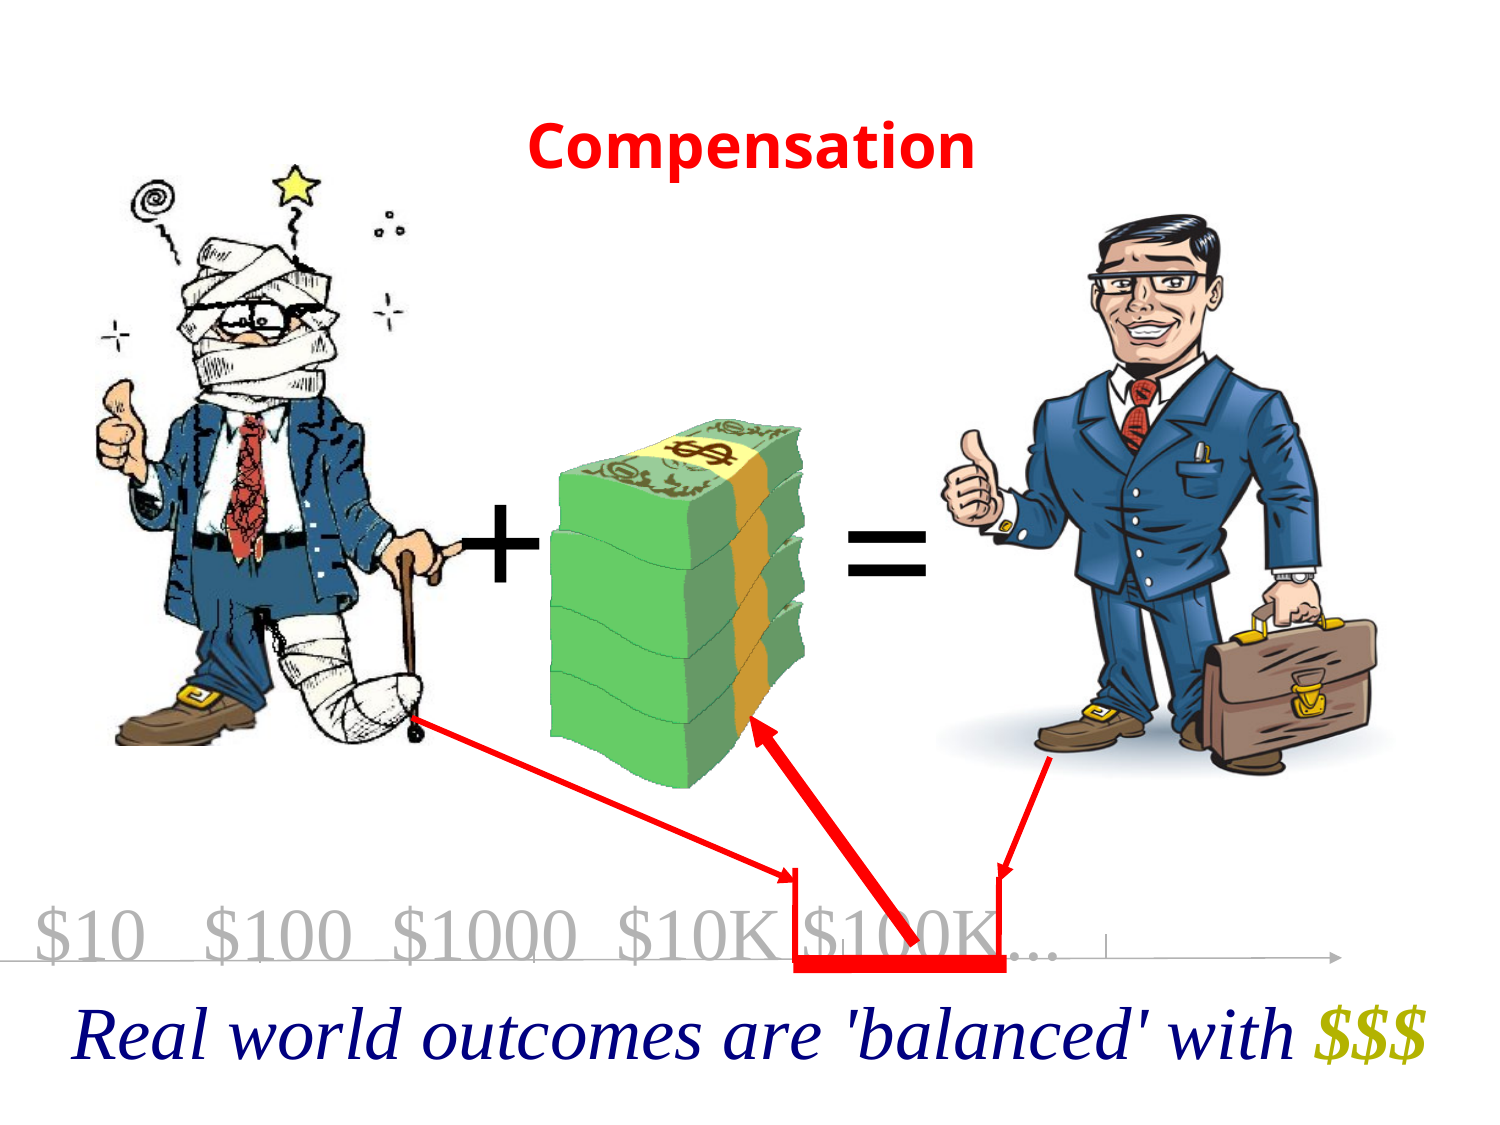

Compensation
+
=
$1 $10 $100 $1000 $10K $100K...
Real world outcomes are 'balanced' with $$$